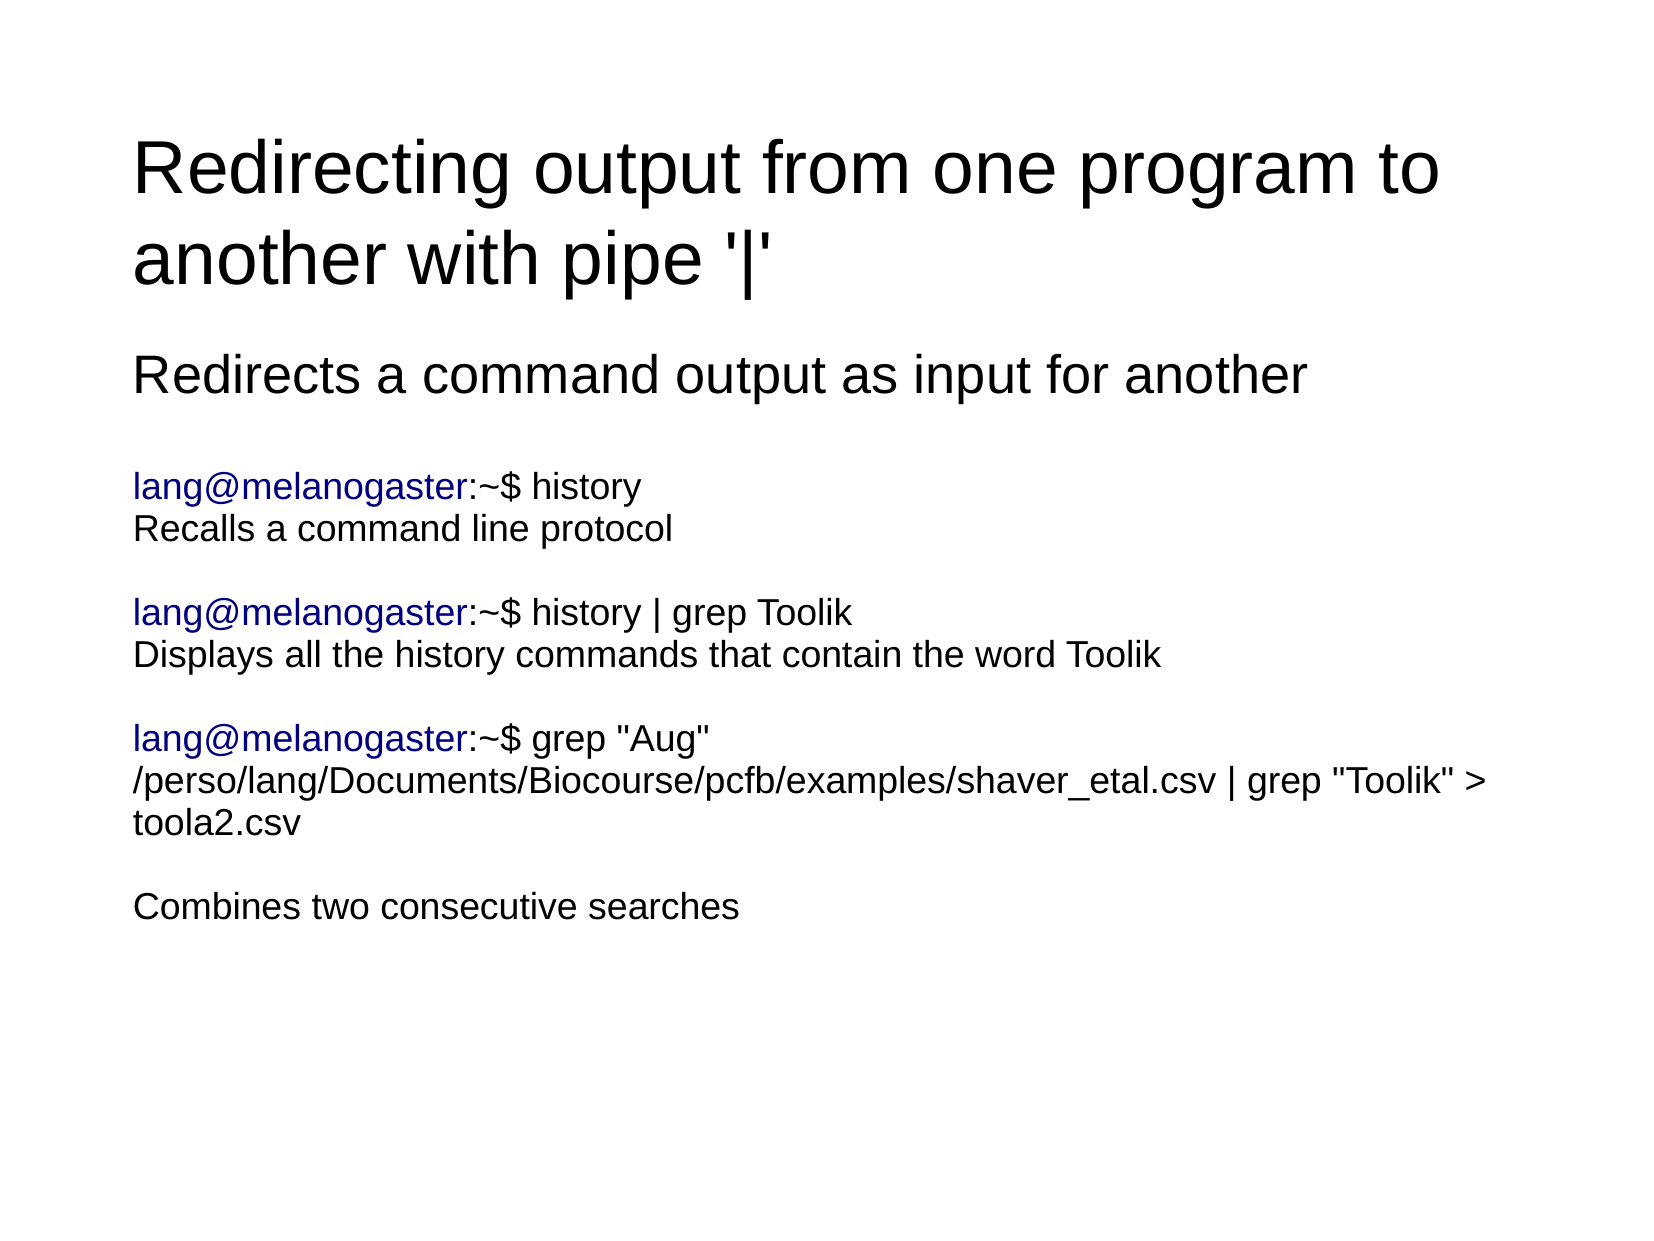

Redirecting output from one program to another with pipe '|'
Redirects a command output as input for another
lang@melanogaster:~$ history
Recalls a command line protocol
lang@melanogaster:~$ history | grep Toolik
Displays all the history commands that contain the word Toolik
lang@melanogaster:~$ grep "Aug" /perso/lang/Documents/Biocourse/pcfb/examples/shaver_etal.csv | grep "Toolik" > toola2.csv
Combines two consecutive searches